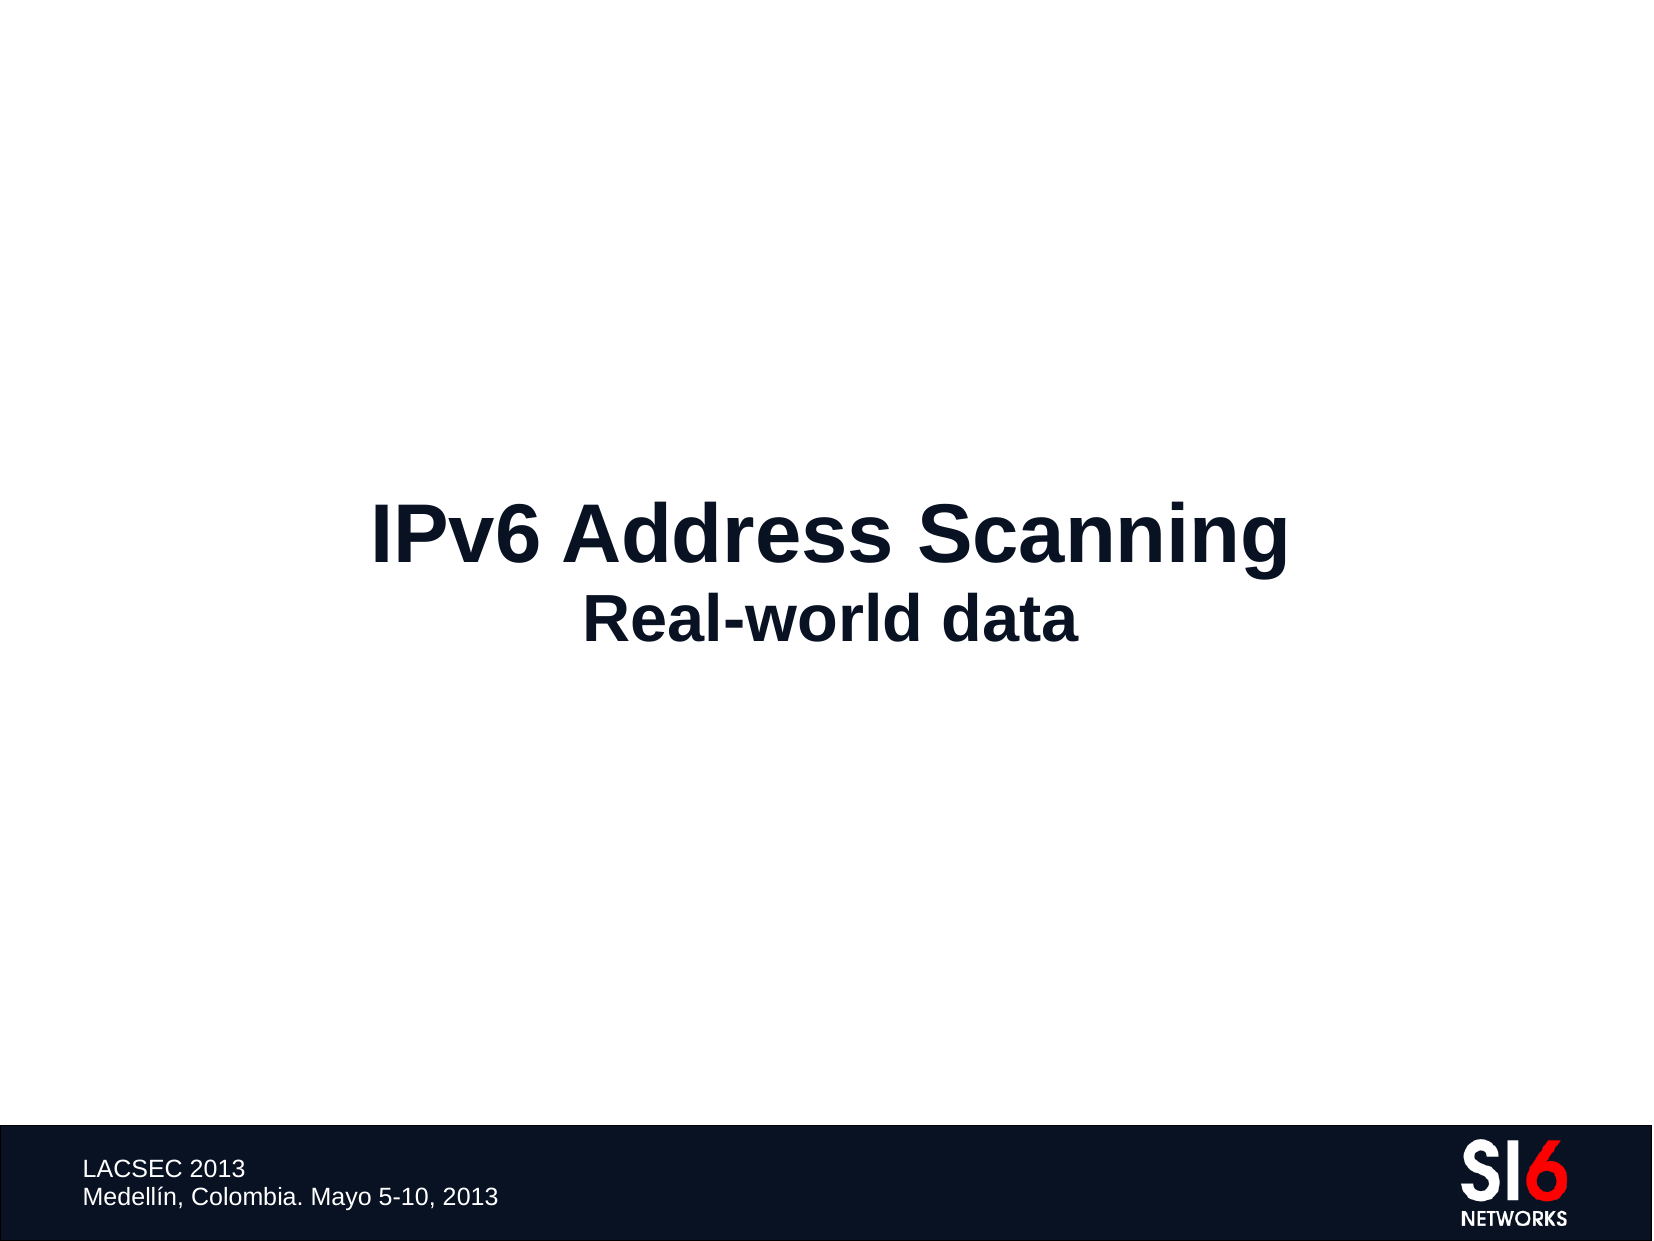

# IPv6 Address Scanning Real-world data
20